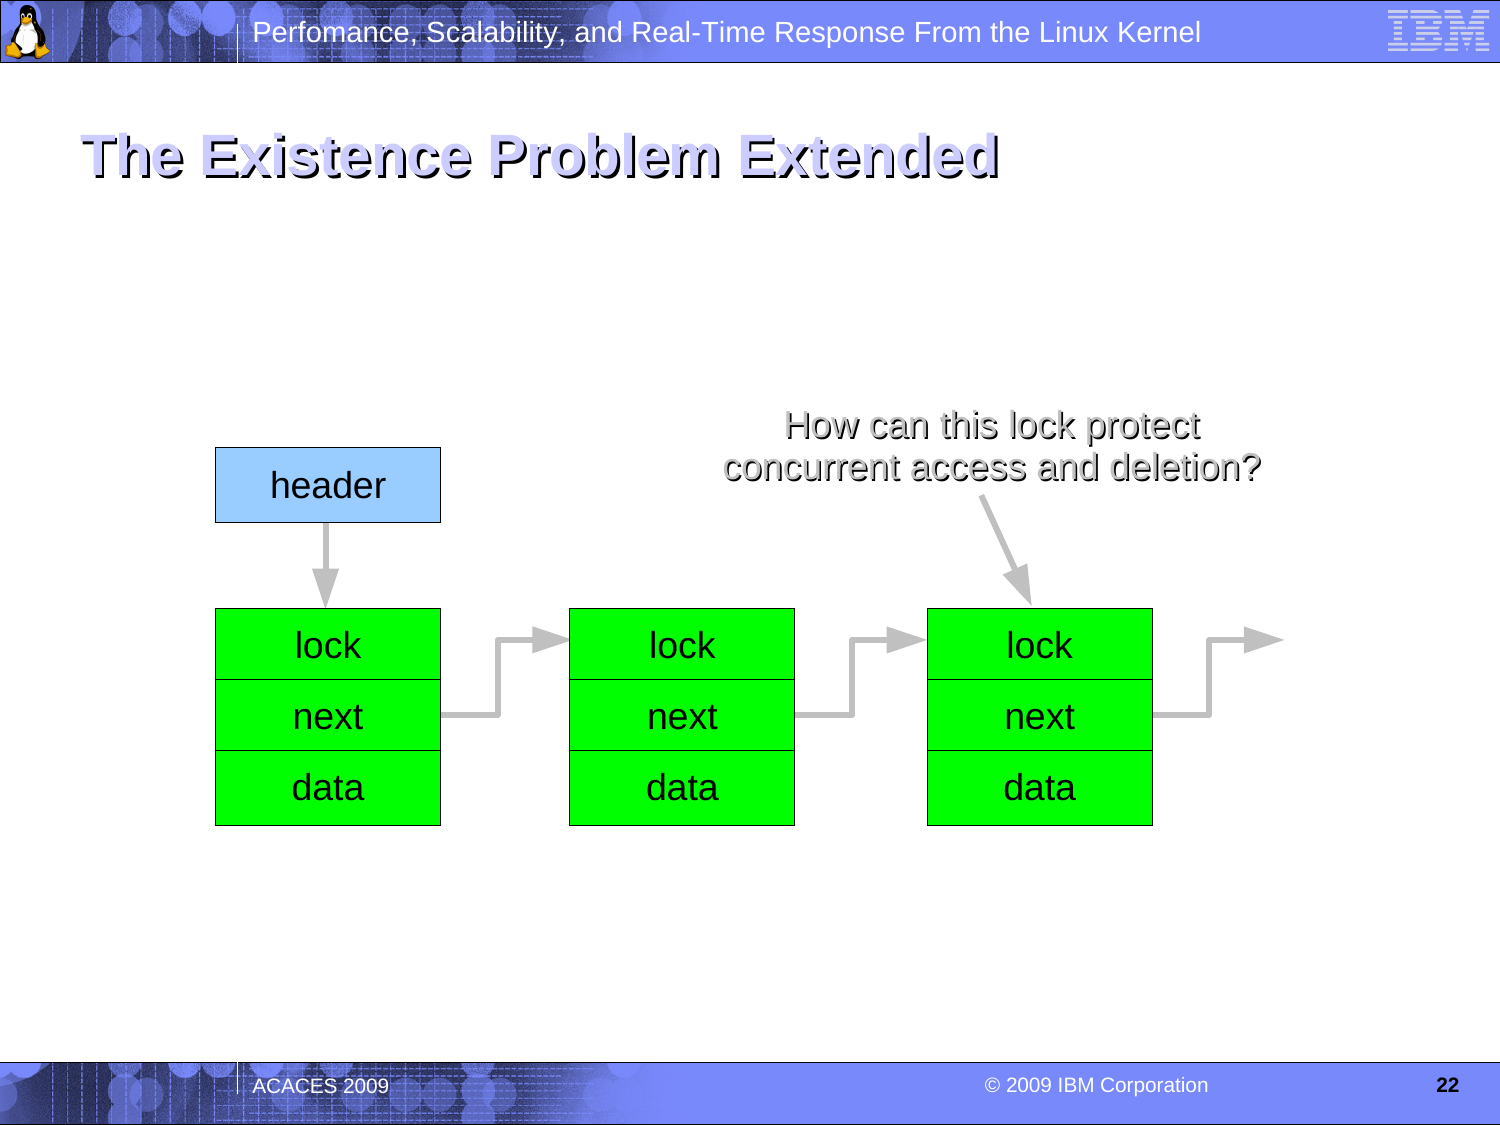

# The Existence Problem Extended
How can this lock protect
concurrent access and deletion?
header
lock
lock
lock
next
next
next
data
data
data
22